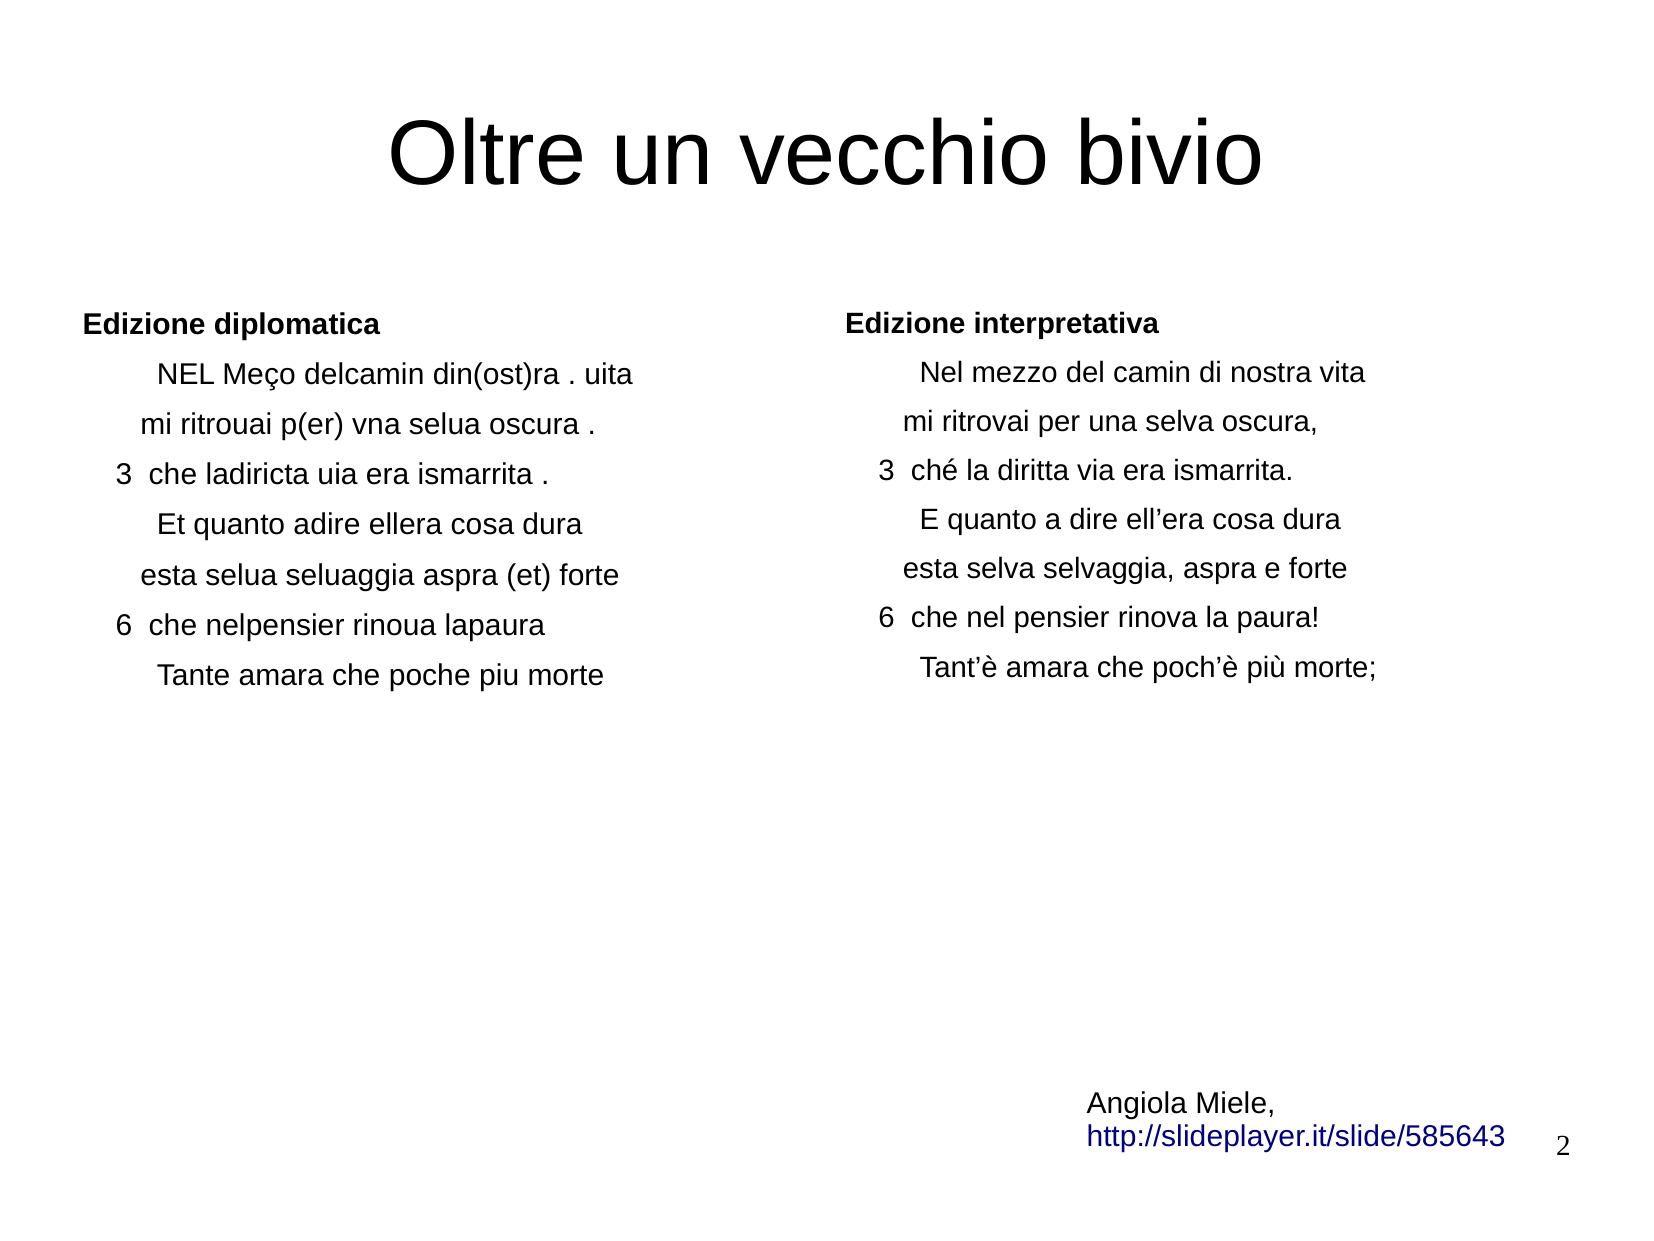

# Oltre un vecchio bivio
Edizione diplomatica
 NEL Meço delcamin din(ost)ra . uita
 mi ritrouai p(er) vna selua oscura .
 3 che ladiricta uia era ismarrita .
 Et quanto adire ellera cosa dura
 esta selua seluaggia aspra (et) forte
 6 che nelpensier rinoua lapaura
 Tante amara che poche piu morte
Edizione interpretativa
 Nel mezzo del camin di nostra vita
 mi ritrovai per una selva oscura,
 3 ché la diritta via era ismarrita.
 E quanto a dire ell’era cosa dura
 esta selva selvaggia, aspra e forte
 6 che nel pensier rinova la paura!
 Tant’è amara che poch’è più morte;
Angiola Miele, http://slideplayer.it/slide/585643
2